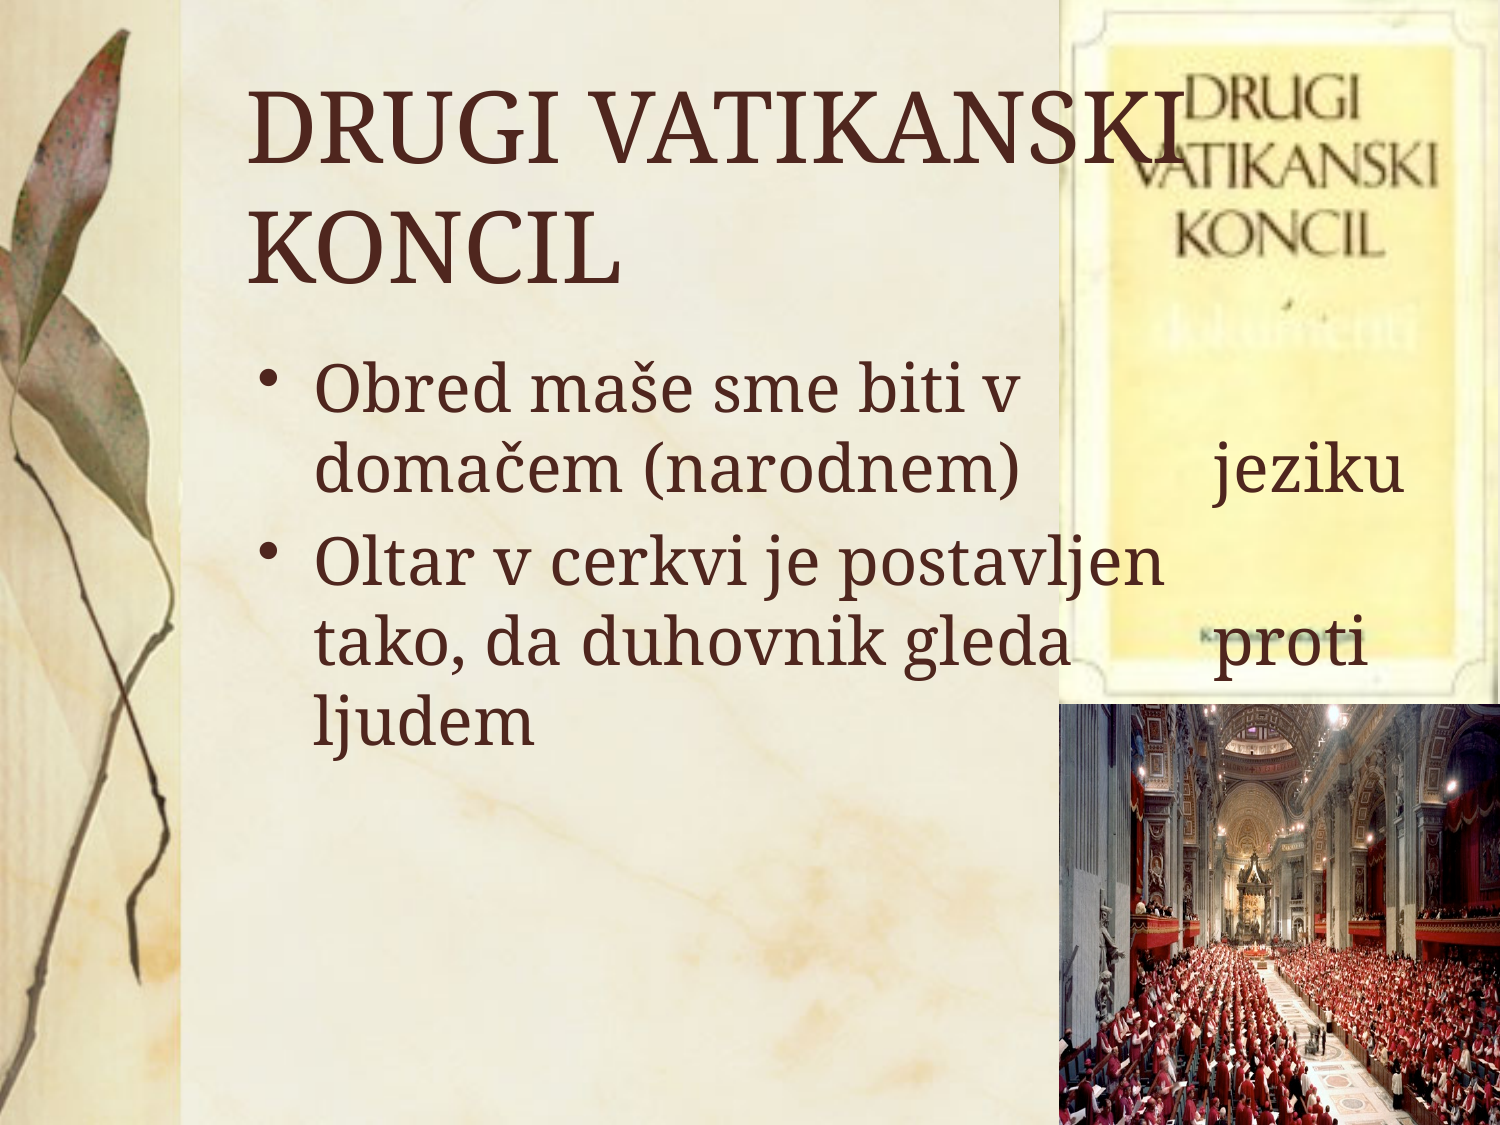

# DRUGI VATIKANSKI KONCIL
Obred maše sme biti v 			domačem (narodnem) 			jeziku
Oltar v cerkvi je postavljen 		tako, da duhovnik gleda 		proti ljudem